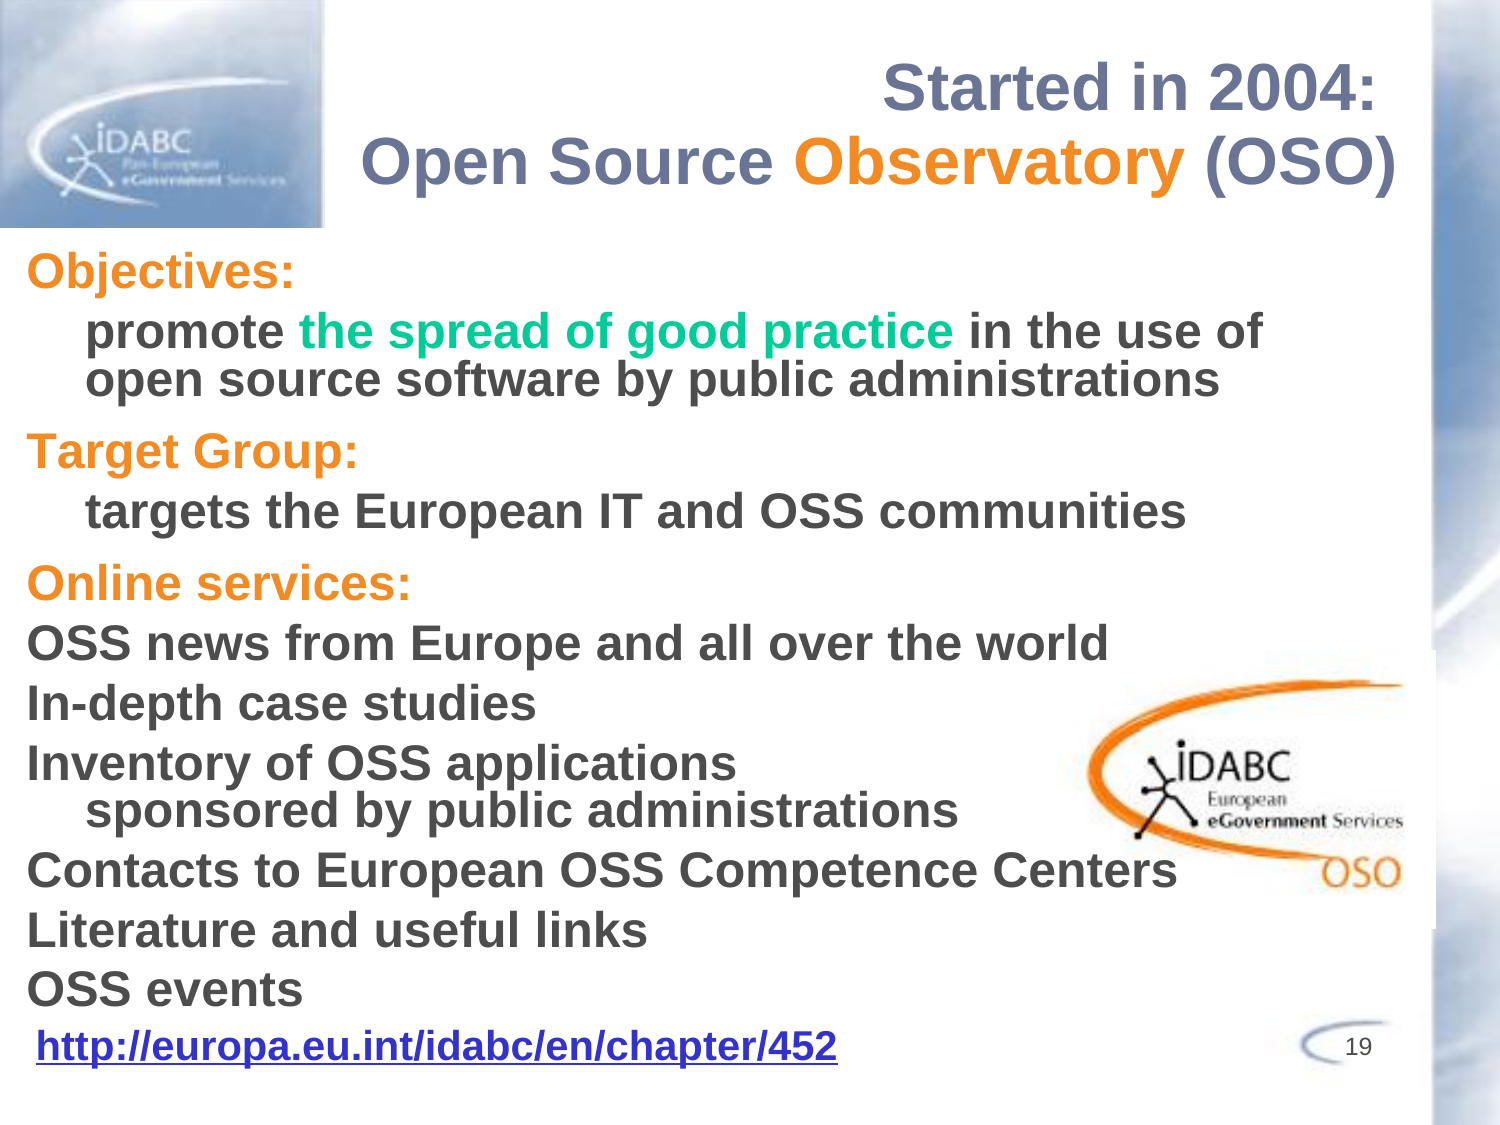

# Started in 2004: Open Source Observatory (OSO)
Objectives:
	promote the spread of good practice in the use of
open source software by public administrations
Target Group:
 	targets the European IT and OSS communities
Online services:
OSS news from Europe and all over the world
In-depth case studies
Inventory of OSS applications
sponsored by public administrations
Contacts to European OSS Competence Centers
Literature and useful links
OSS events
 http://europa.eu.int/idabc/en/chapter/452
19